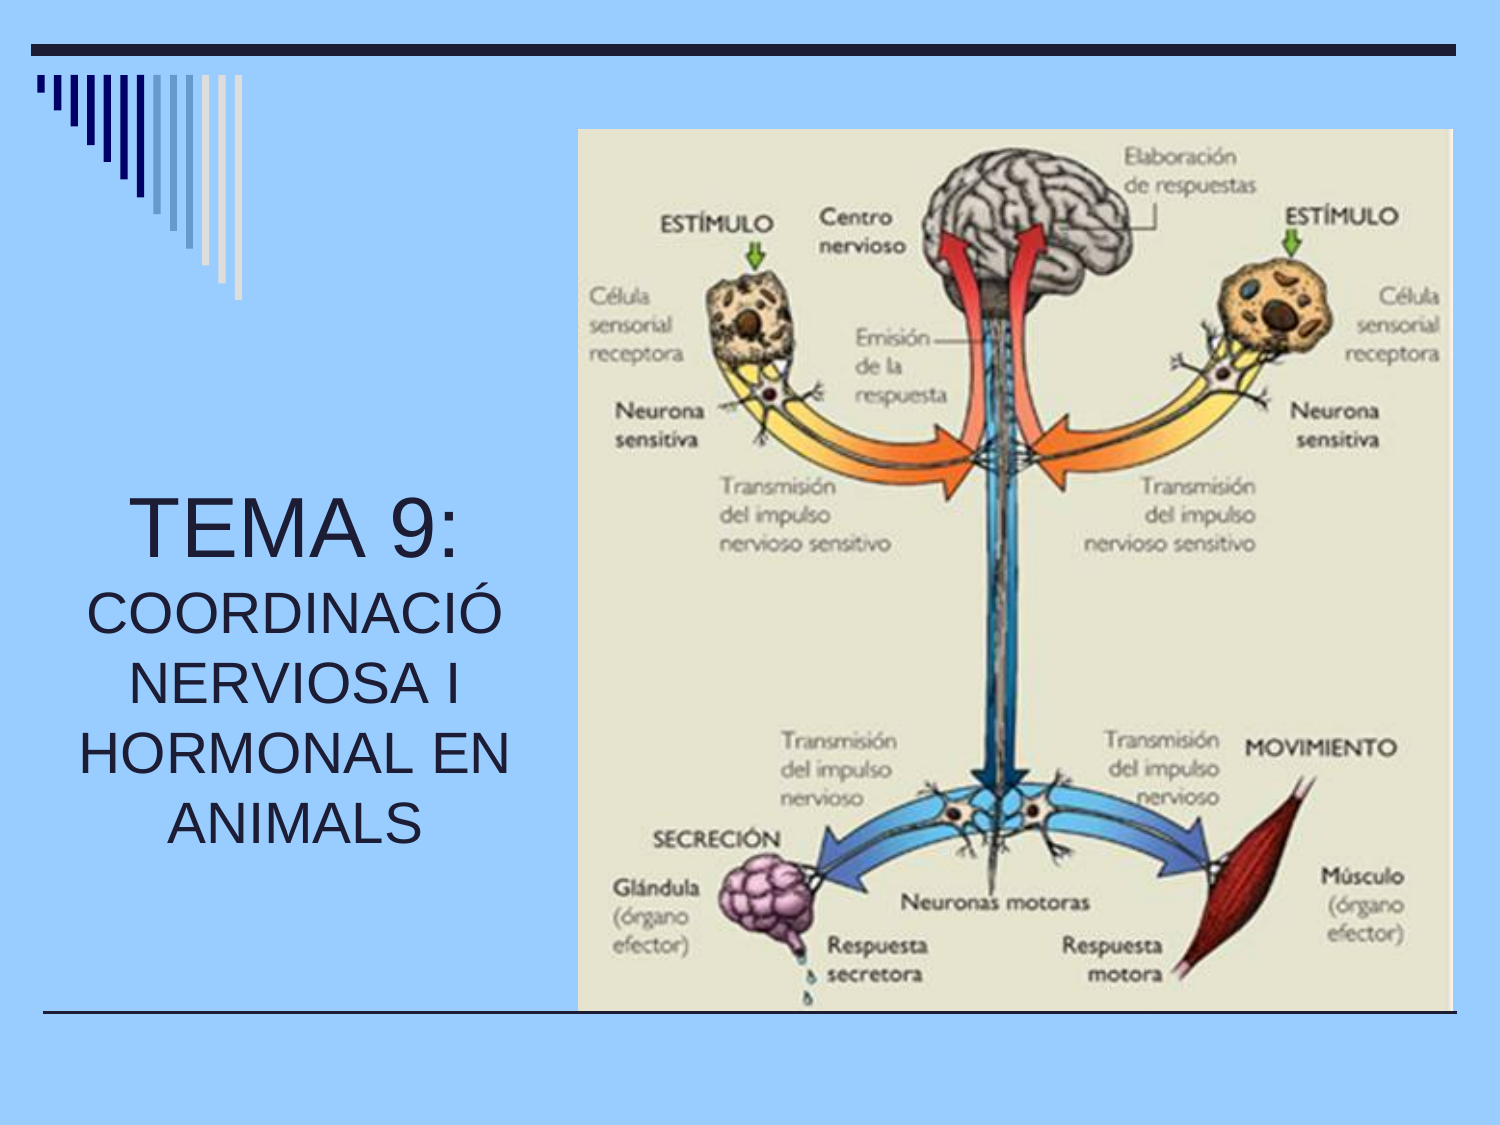

# TEMA 9: COORDINACIÓ NERVIOSA I HORMONAL EN ANIMALS